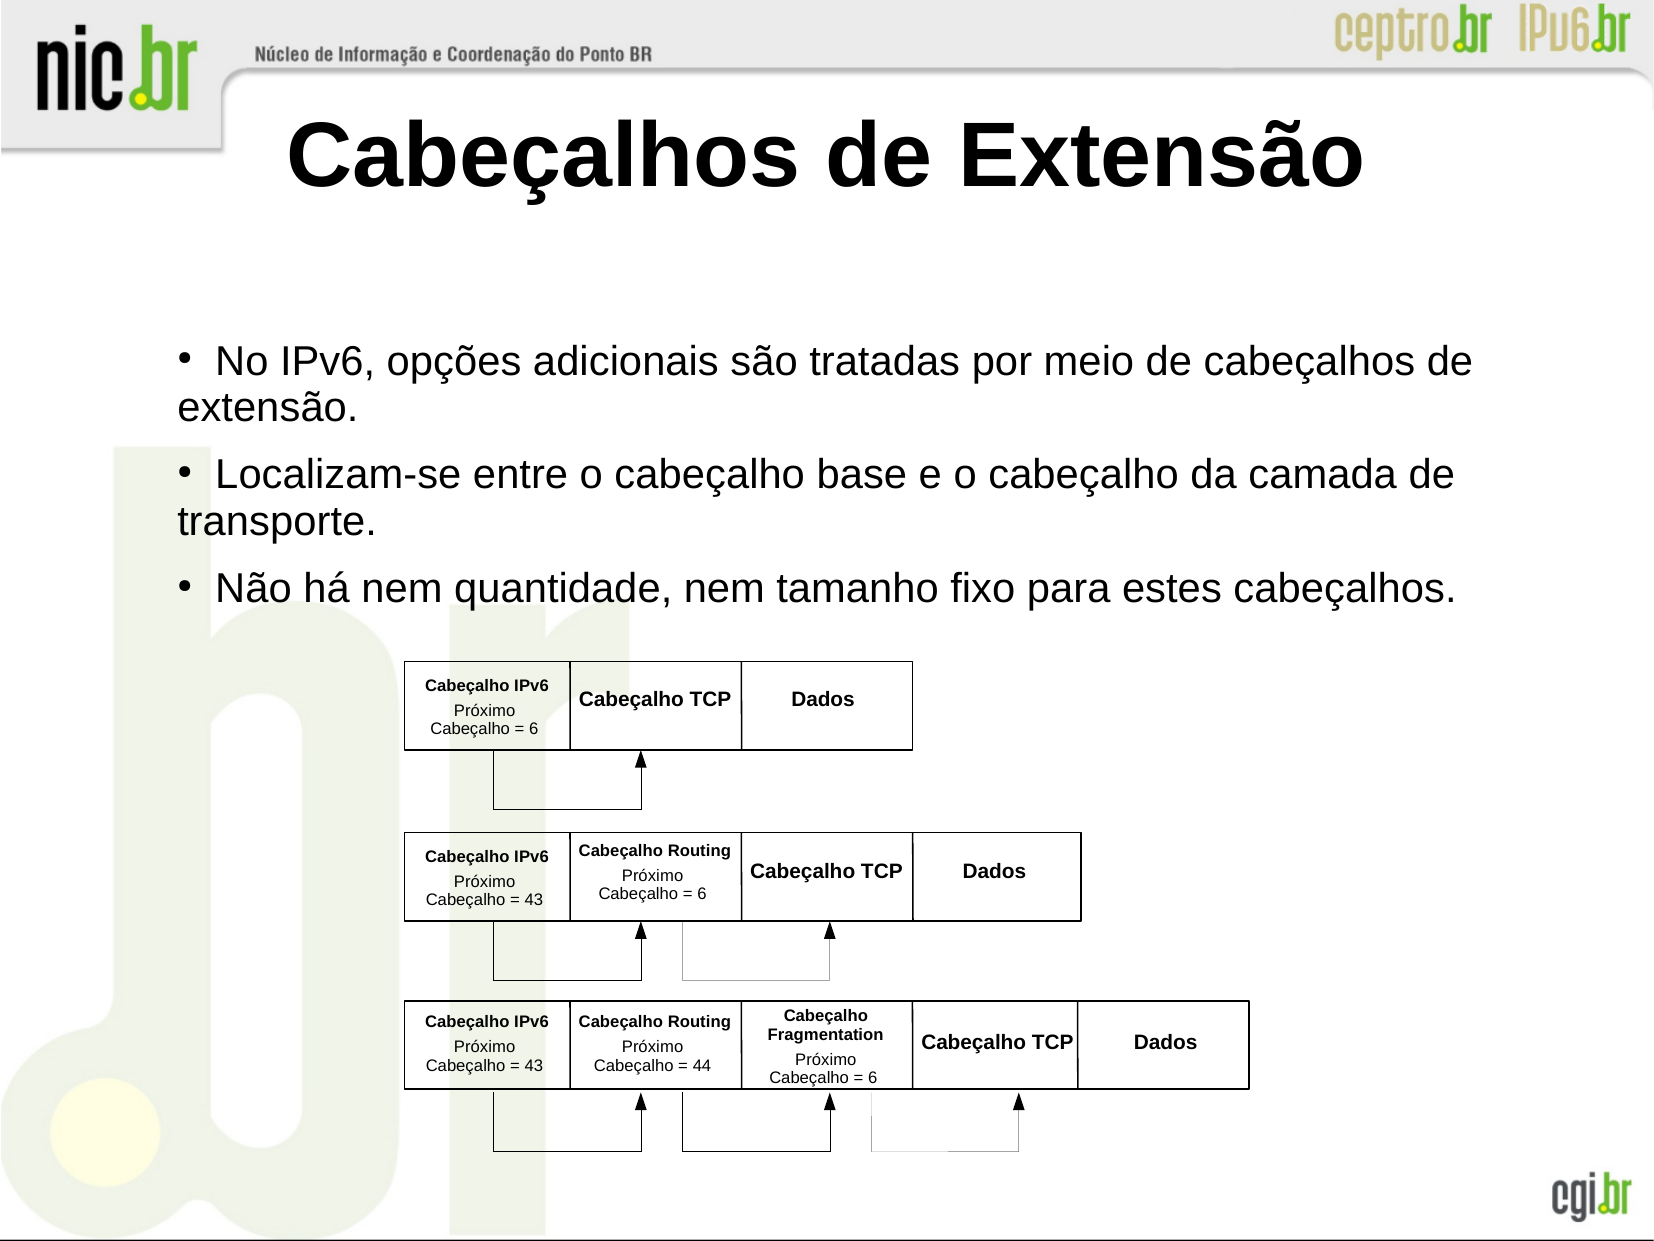

Cabeçalhos de Extensão
 No IPv6, opções adicionais são tratadas por meio de cabeçalhos de extensão.
 Localizam-se entre o cabeçalho base e o cabeçalho da camada de transporte.
 Não há nem quantidade, nem tamanho fixo para estes cabeçalhos.
Cabeçalho IPv6
Próximo
Cabeçalho = 6
Cabeçalho TCP
Dados
Cabeçalho Routing
Próximo
Cabeçalho = 6
Cabeçalho IPv6
Próximo
Cabeçalho = 43
Cabeçalho TCP
Dados
Cabeçalho
Fragmentation
Próximo
Cabeçalho = 6
Cabeçalho IPv6
Próximo
Cabeçalho = 43
Cabeçalho Routing
Próximo
Cabeçalho = 44
Cabeçalho TCP
Dados